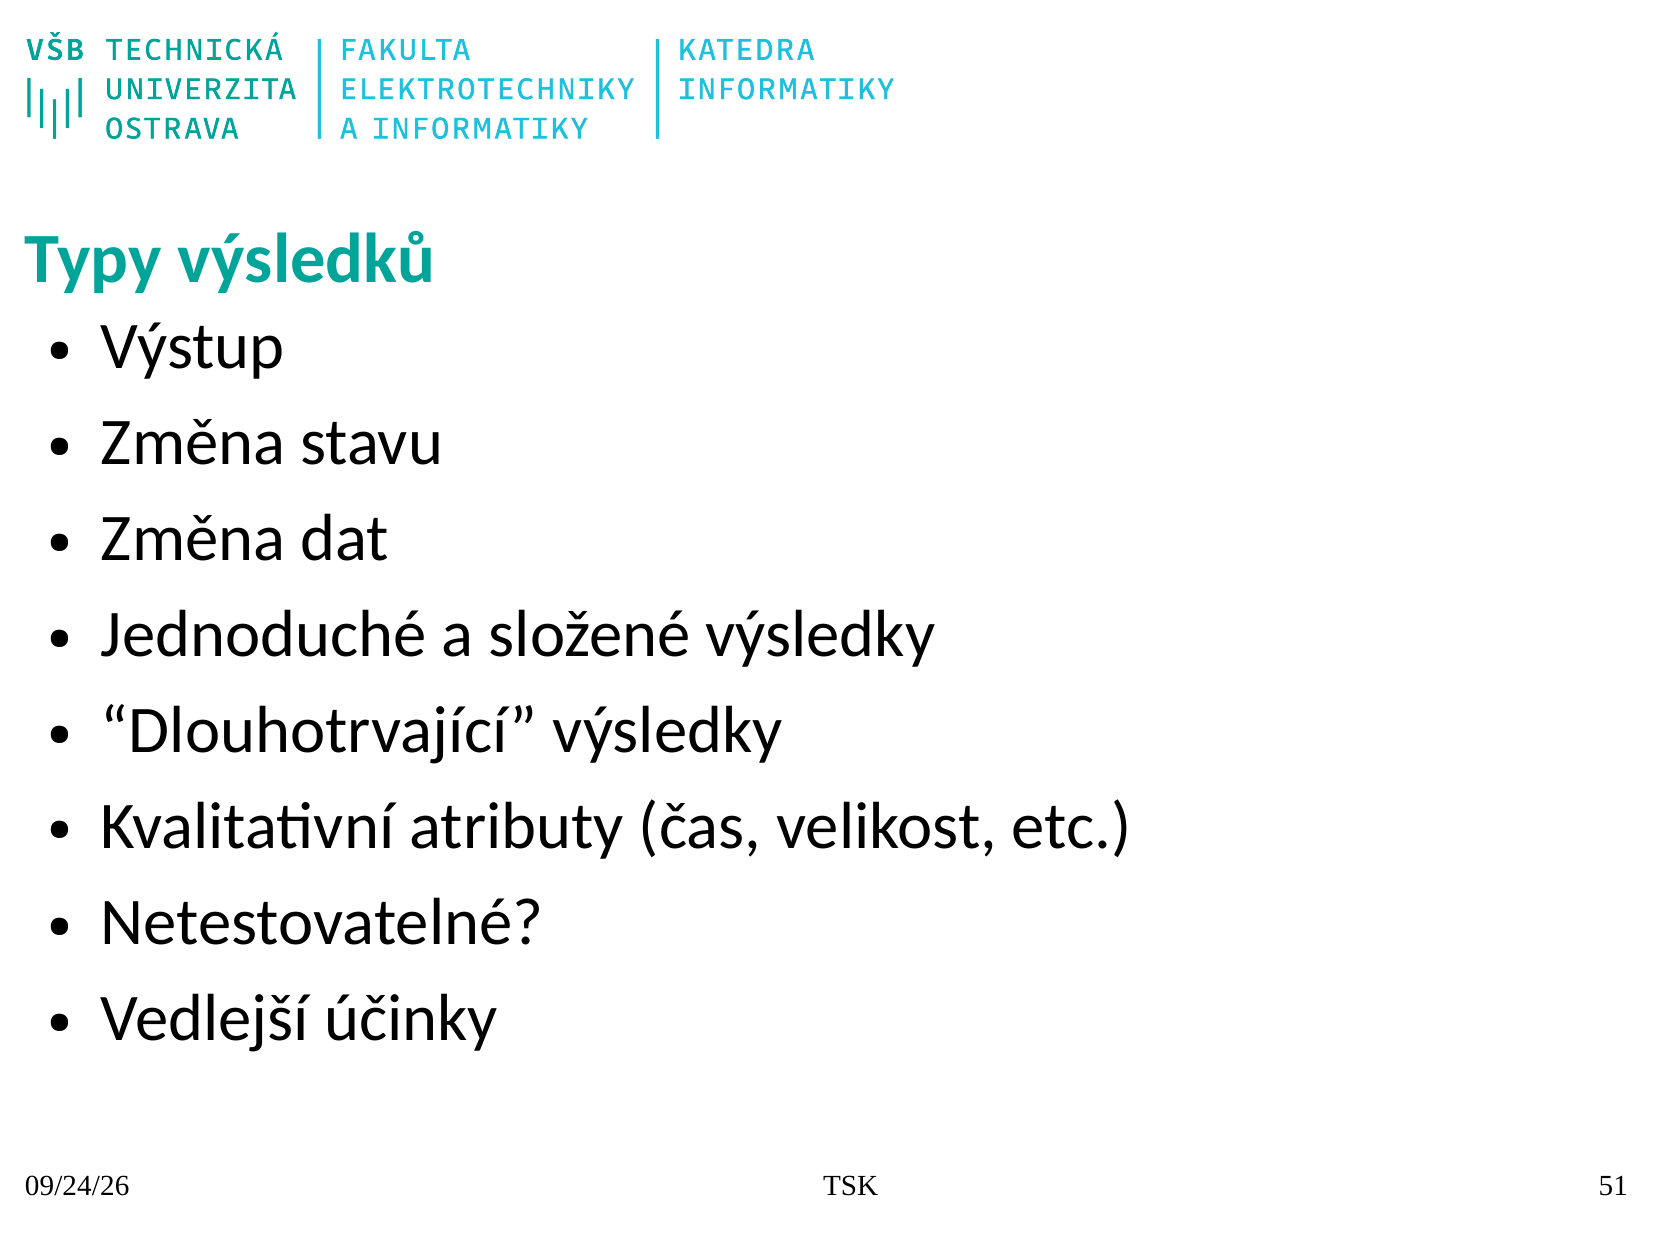

# Typy výsledků
Výstup
Změna stavu
Změna dat
Jednoduché a složené výsledky
“Dlouhotrvající” výsledky
Kvalitativní atributy (čas, velikost, etc.)
Netestovatelné?
Vedlejší účinky
TSK
51